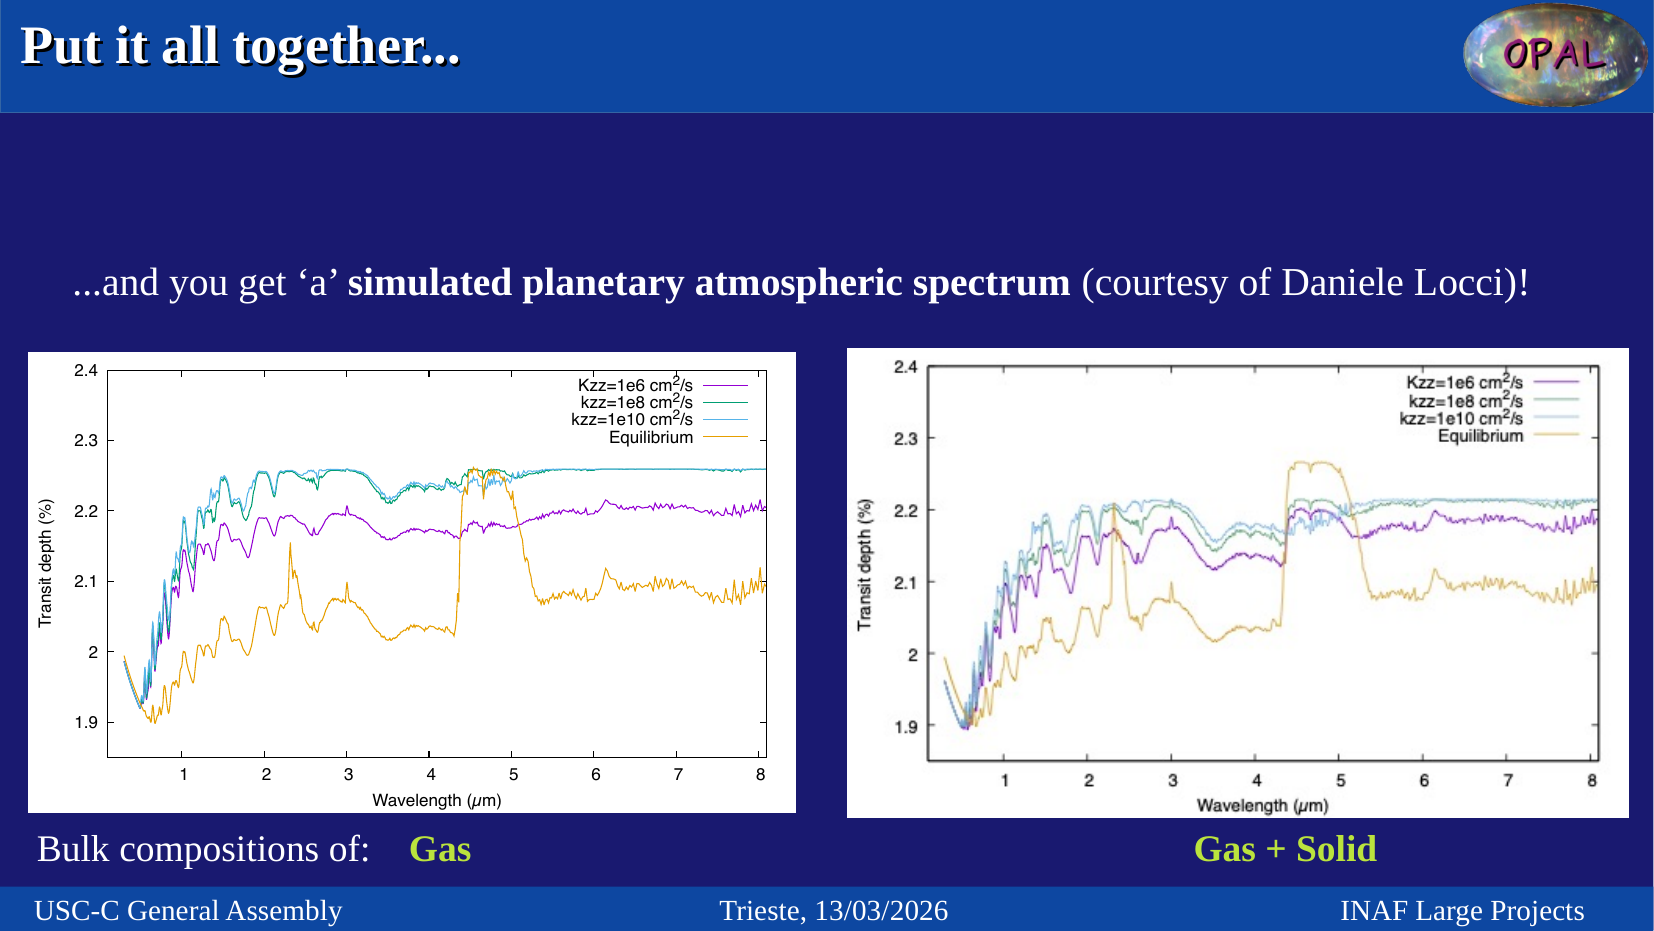

Put it all together...
...and you get ‘a’ simulated planetary atmospheric spectrum (courtesy of Daniele Locci)!
 Bulk compositions of: Gas Gas + Solid
USC-C General Assembly Trieste, 13/03/2026 INAF Large Projects